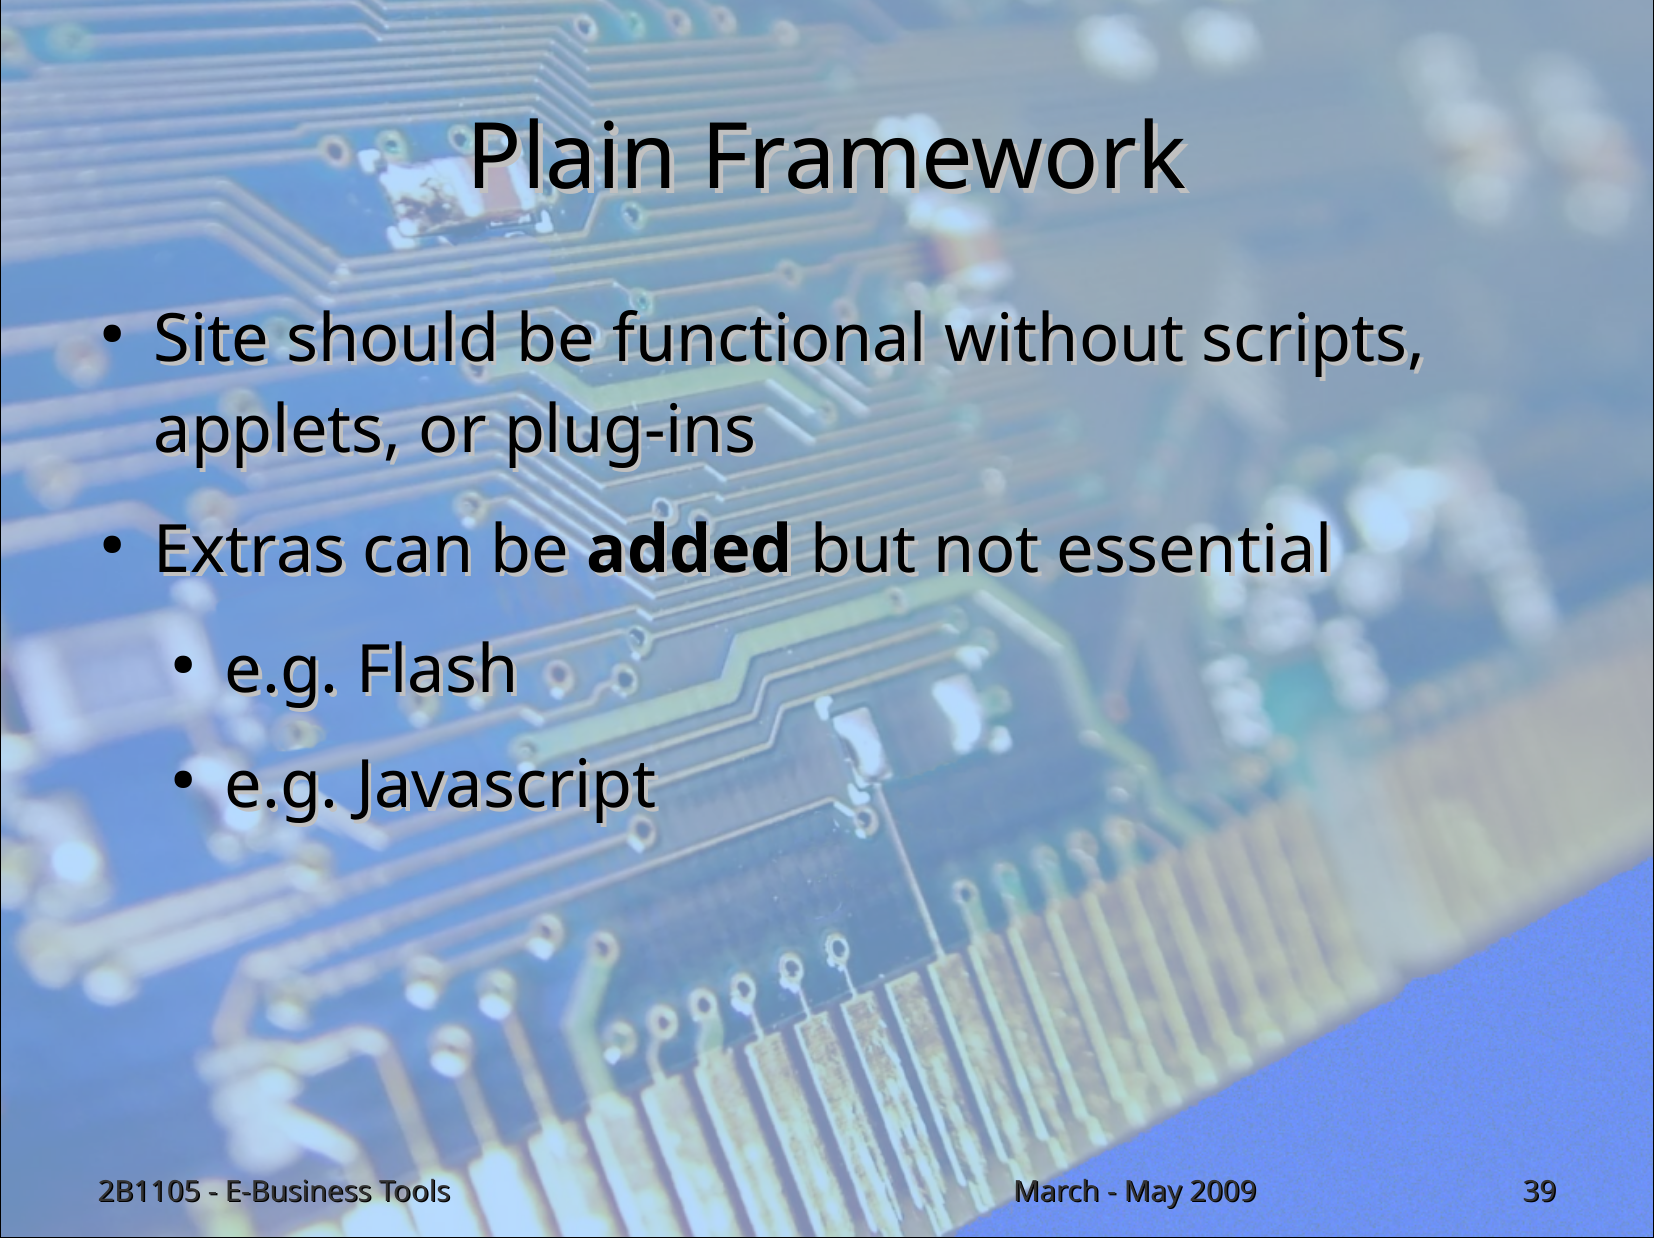

# Plain Framework
Site should be functional without scripts, applets, or plug-ins
Extras can be added but not essential
e.g. Flash
e.g. Javascript